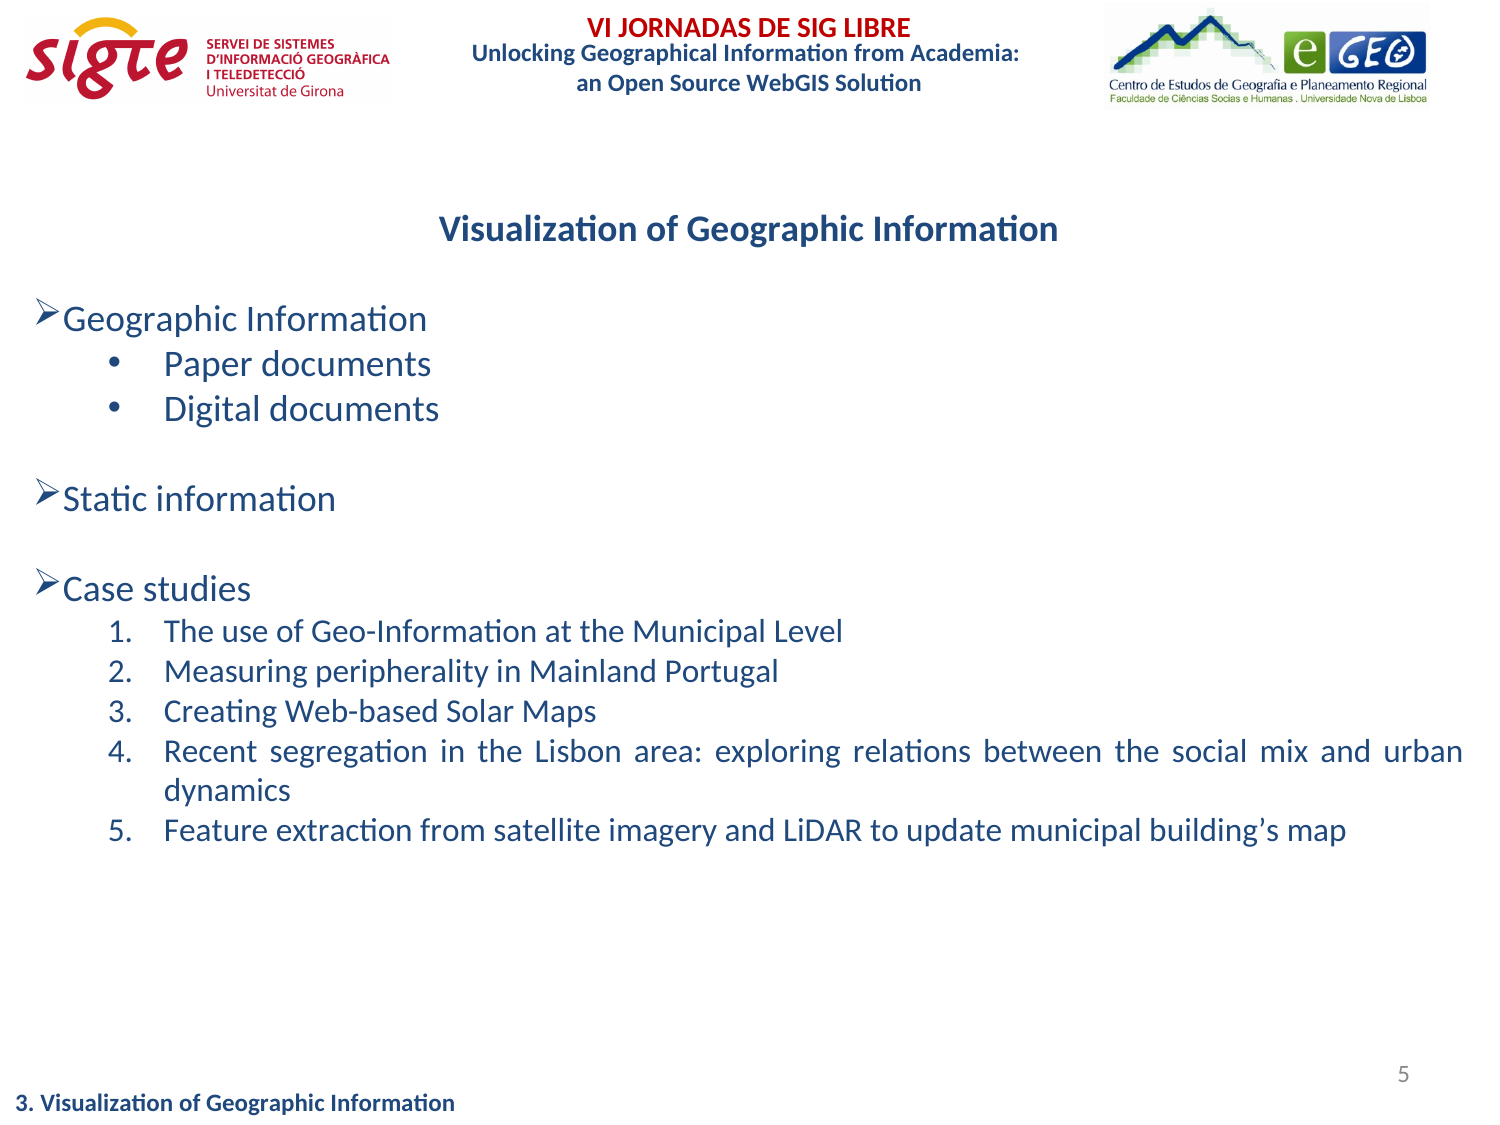

VI JORNADAS DE SIG LIBRE
Unlocking Geographical Information from Academia:
an Open Source WebGIS Solution
Visualization of Geographic Information
Geographic Information
Paper documents
Digital documents
Static information
Case studies
The use of Geo-Information at the Municipal Level
Measuring peripherality in Mainland Portugal
Creating Web-based Solar Maps
Recent segregation in the Lisbon area: exploring relations between the social mix and urban dynamics
Feature extraction from satellite imagery and LiDAR to update municipal building’s map
3. Visualization of Geographic Information